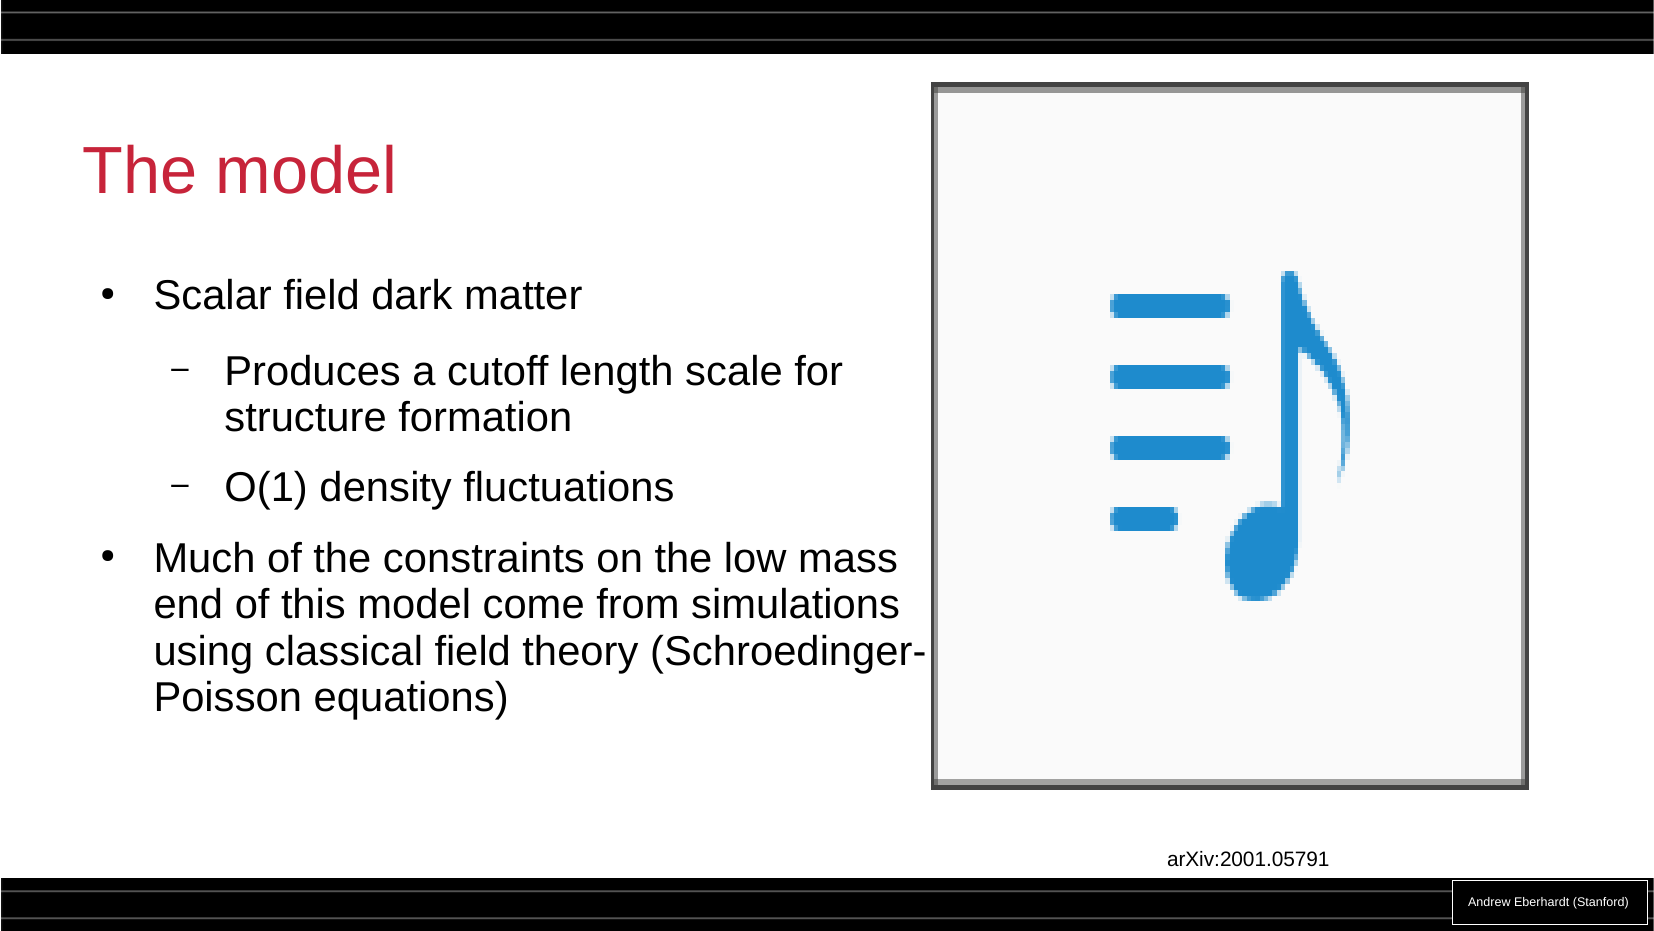

# The model
Scalar field dark matter
Produces a cutoff length scale for structure formation
O(1) density fluctuations
Much of the constraints on the low mass end of this model come from simulations using classical field theory (Schroedinger-Poisson equations)
arXiv:2001.05791
Andrew Eberhardt (Stanford)